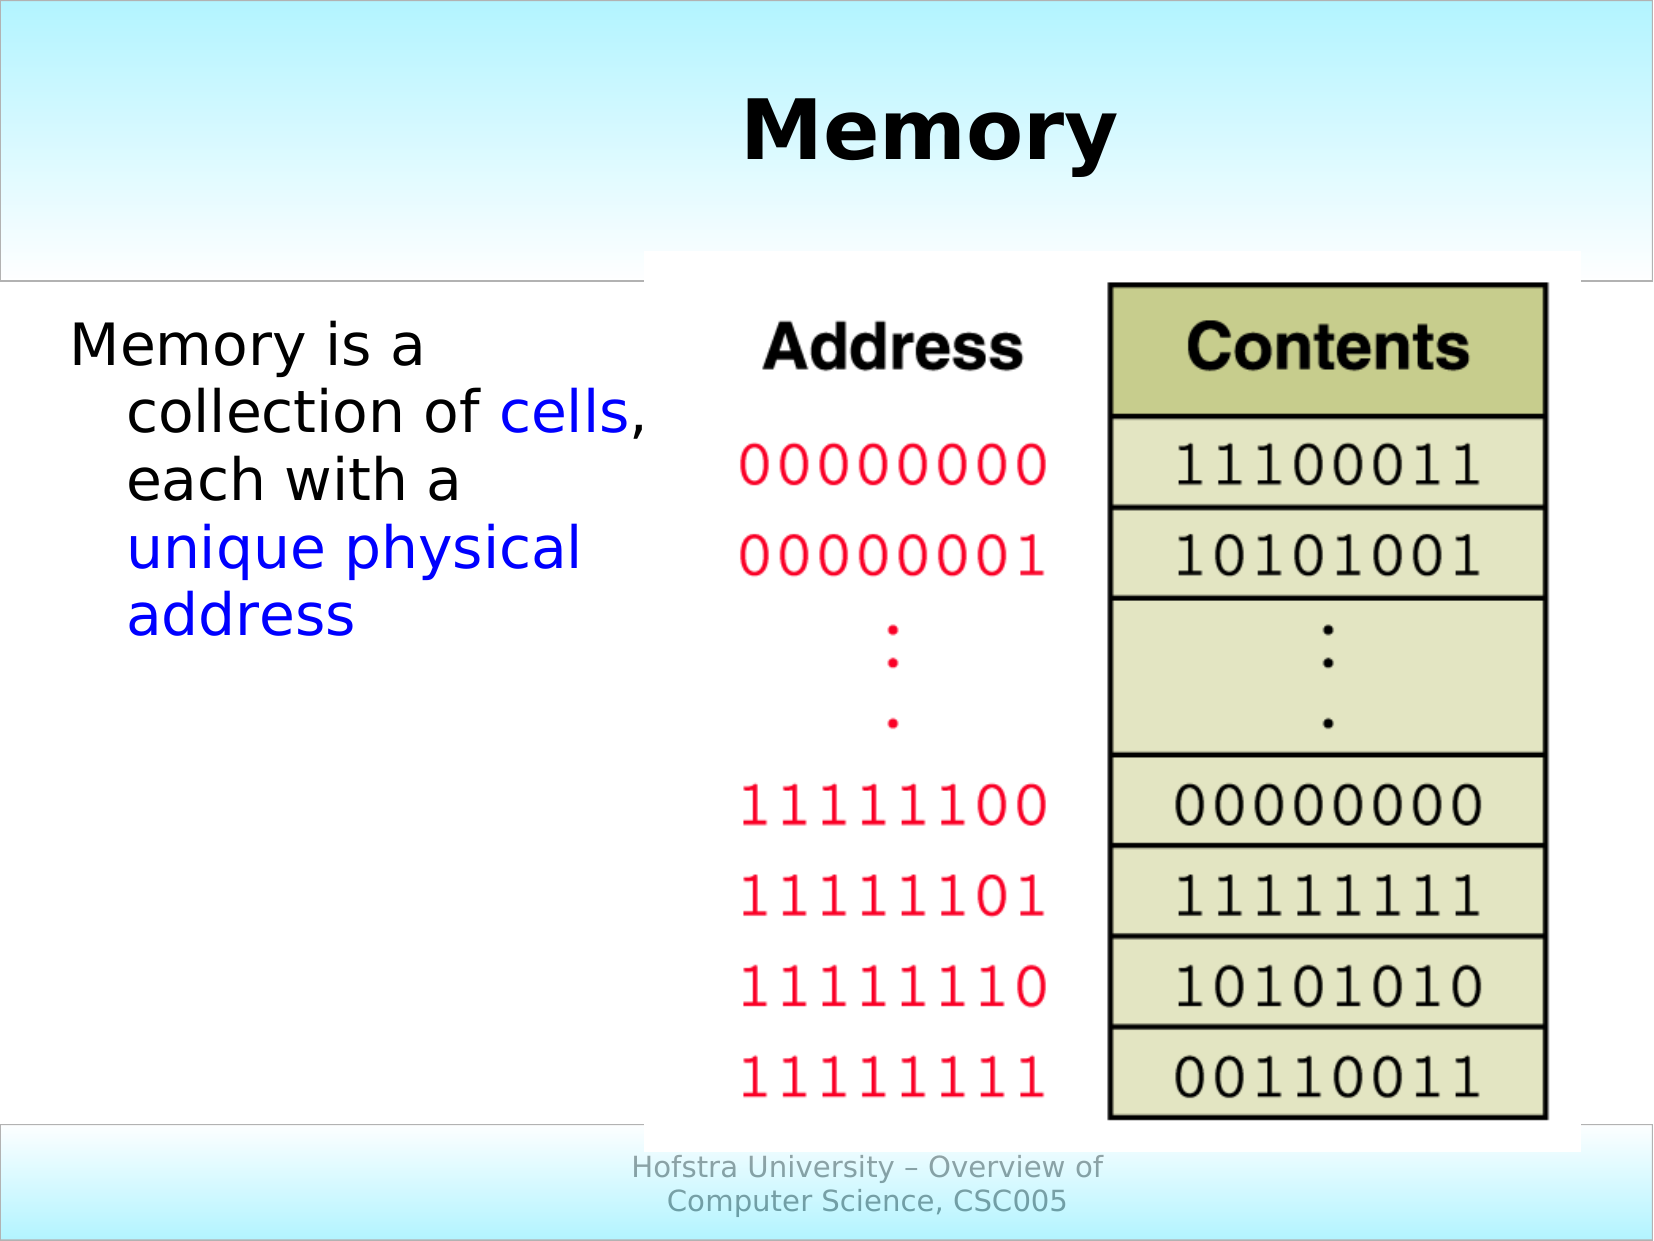

# Memory
Memory is a collection of cells,
each with a unique physical address